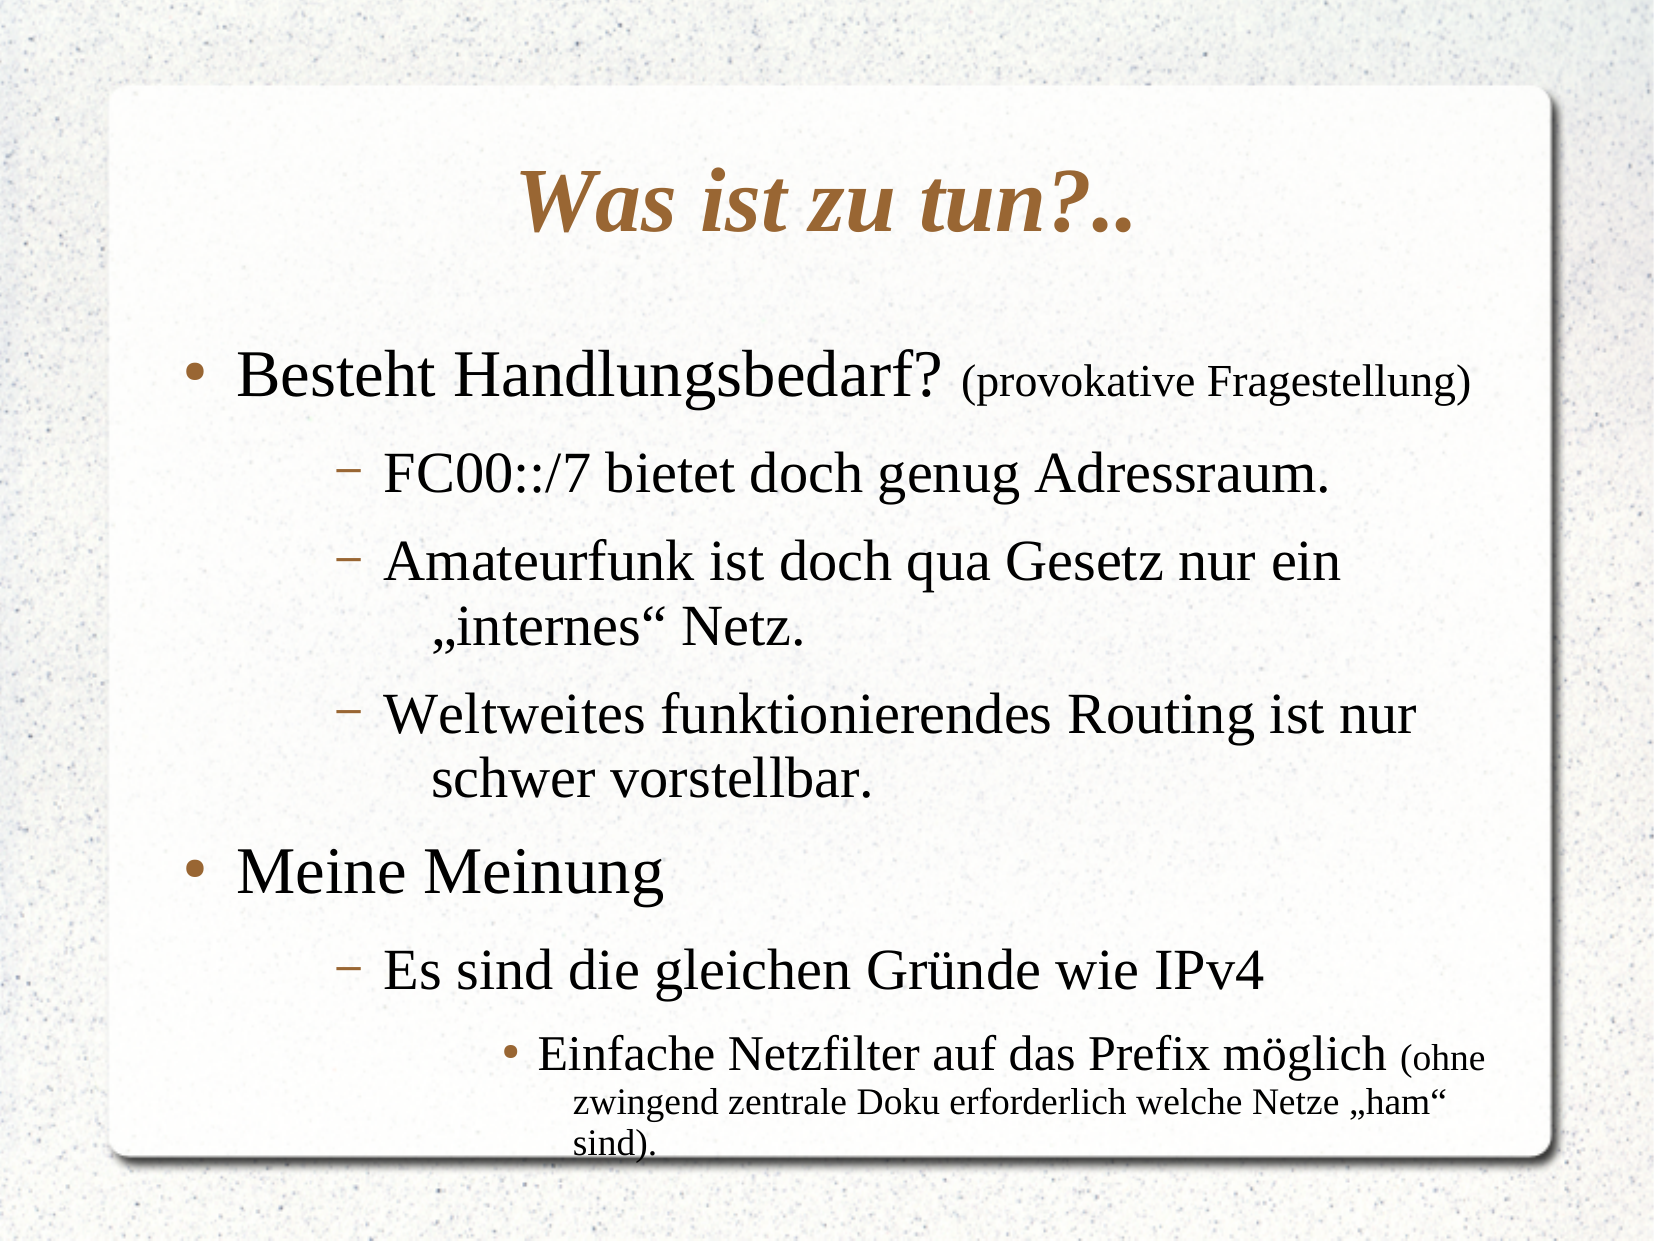

# Was ist zu tun?..
Besteht Handlungsbedarf? (provokative Fragestellung)
FC00::/7 bietet doch genug Adressraum.
Amateurfunk ist doch qua Gesetz nur ein „internes“ Netz.
Weltweites funktionierendes Routing ist nur schwer vorstellbar.
Meine Meinung
Es sind die gleichen Gründe wie IPv4
Einfache Netzfilter auf das Prefix möglich (ohne zwingend zentrale Doku erforderlich welche Netze „ham“ sind).